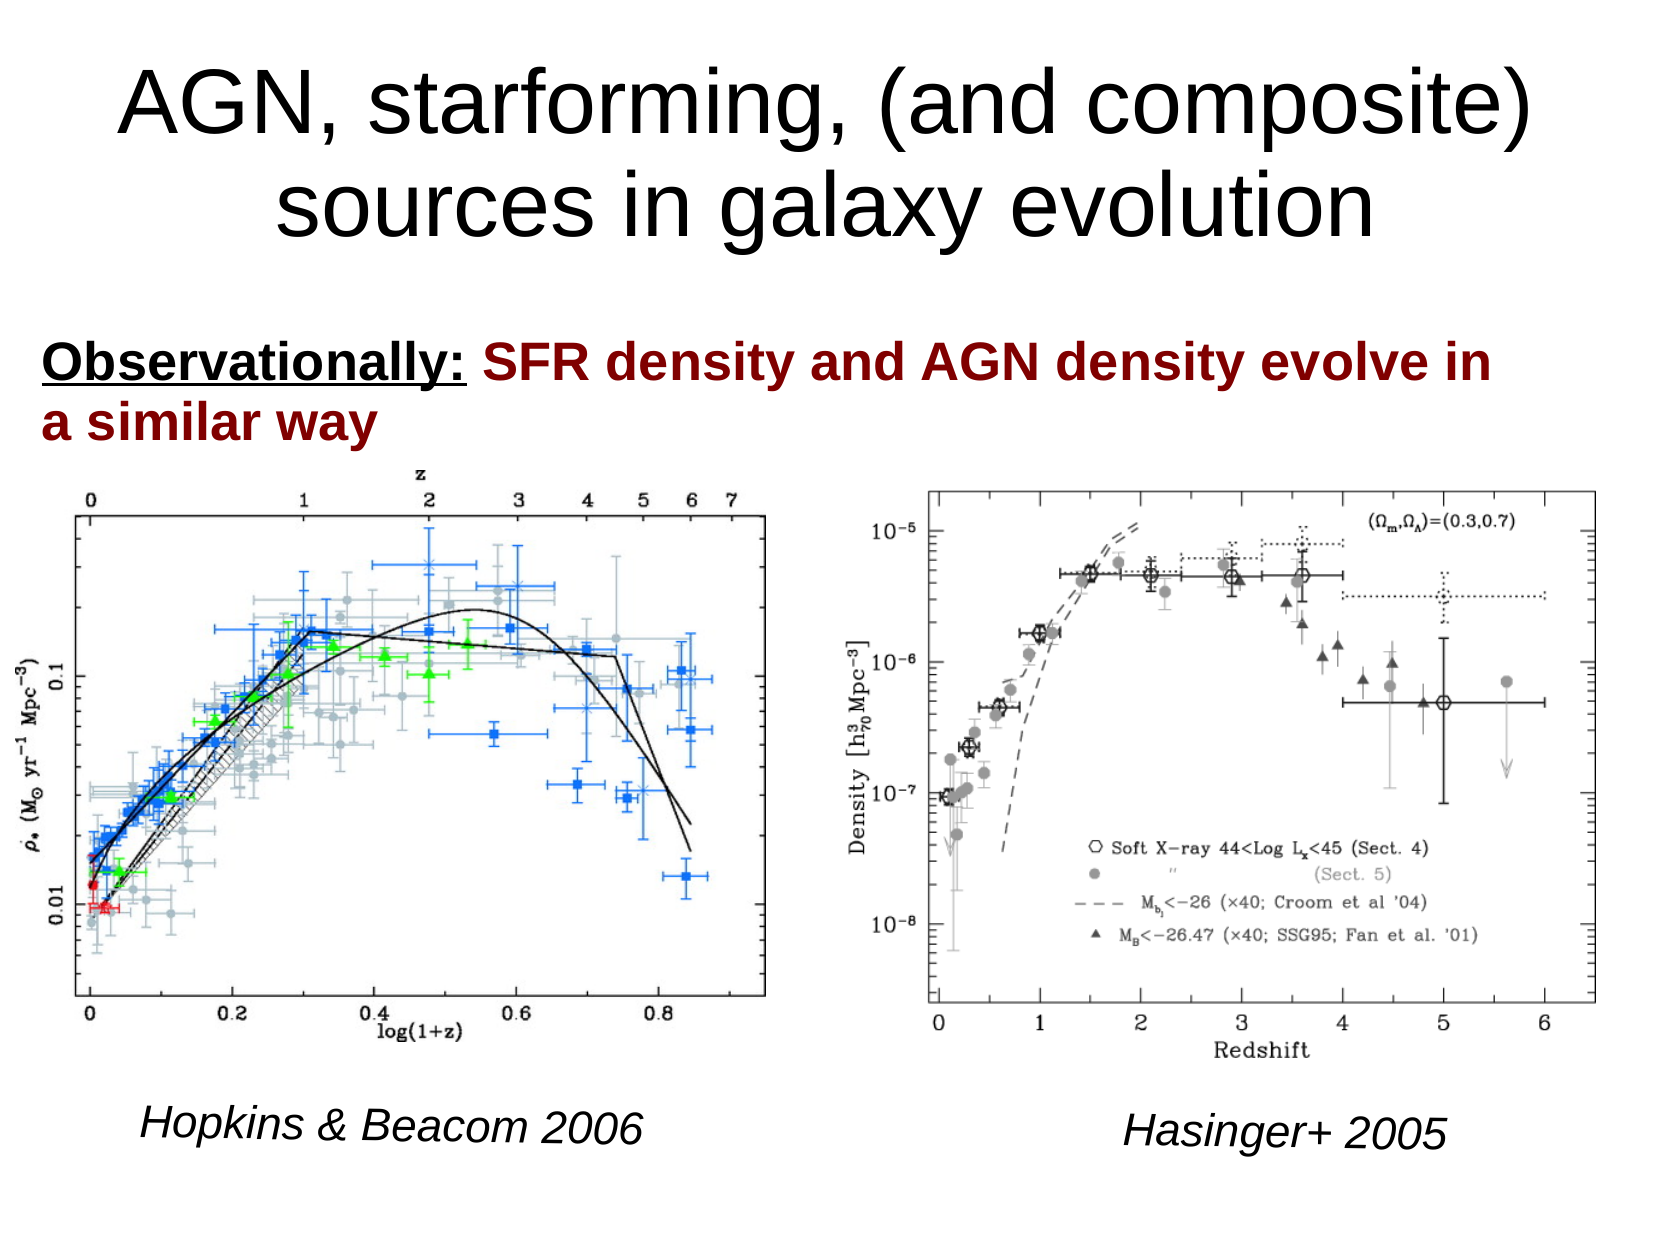

# AGN, starforming, (and composite) sources in galaxy evolution
Observationally: SFR density and AGN density evolve in a similar way
Hopkins & Beacom 2006
Hasinger+ 2005